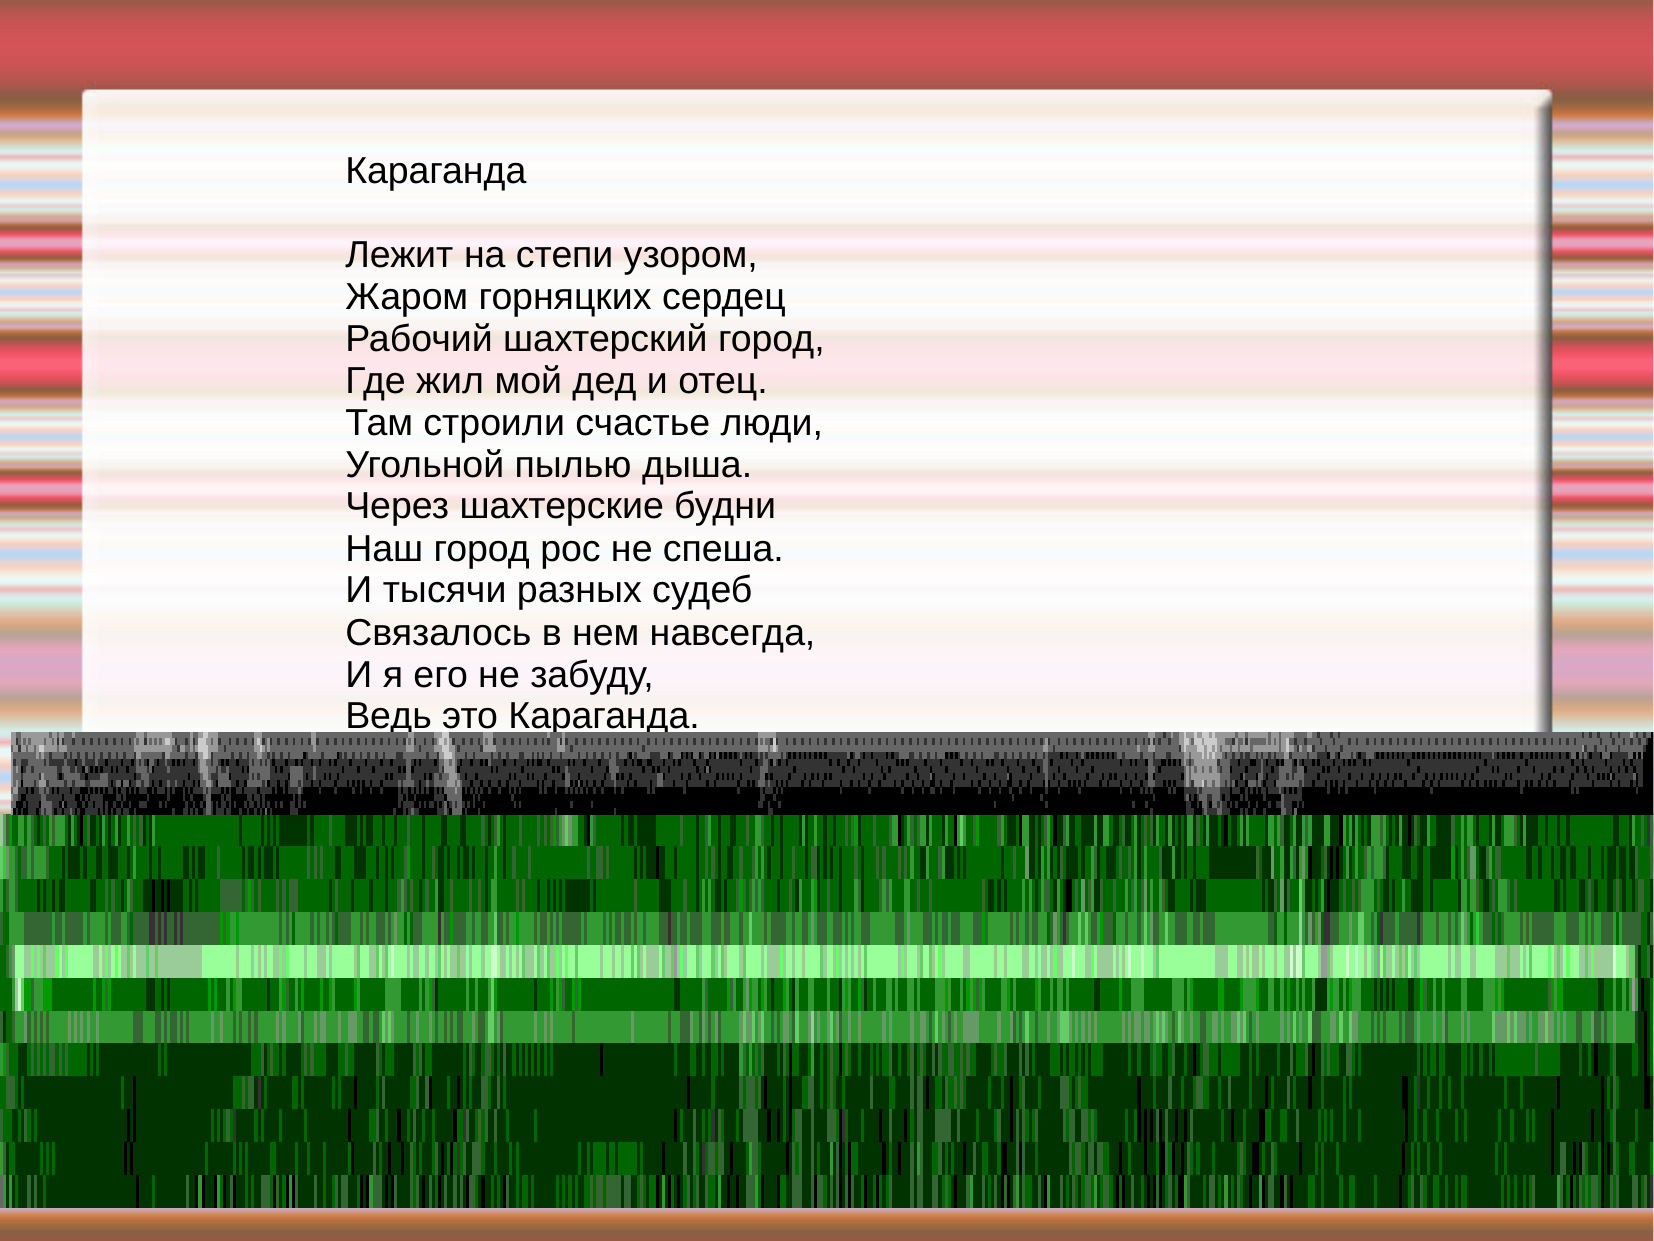

#
Караганда
Лежит на степи узором,
Жаром горняцких сердец
Рабочий шахтерский город,
Где жил мой дед и отец.
Там строили счастье люди,
Угольной пылью дыша.
Через шахтерские будни
Наш город рос не спеша.
И тысячи разных судеб
Связалось в нем навсегда,
И я его не забуду,
Ведь это Караганда.